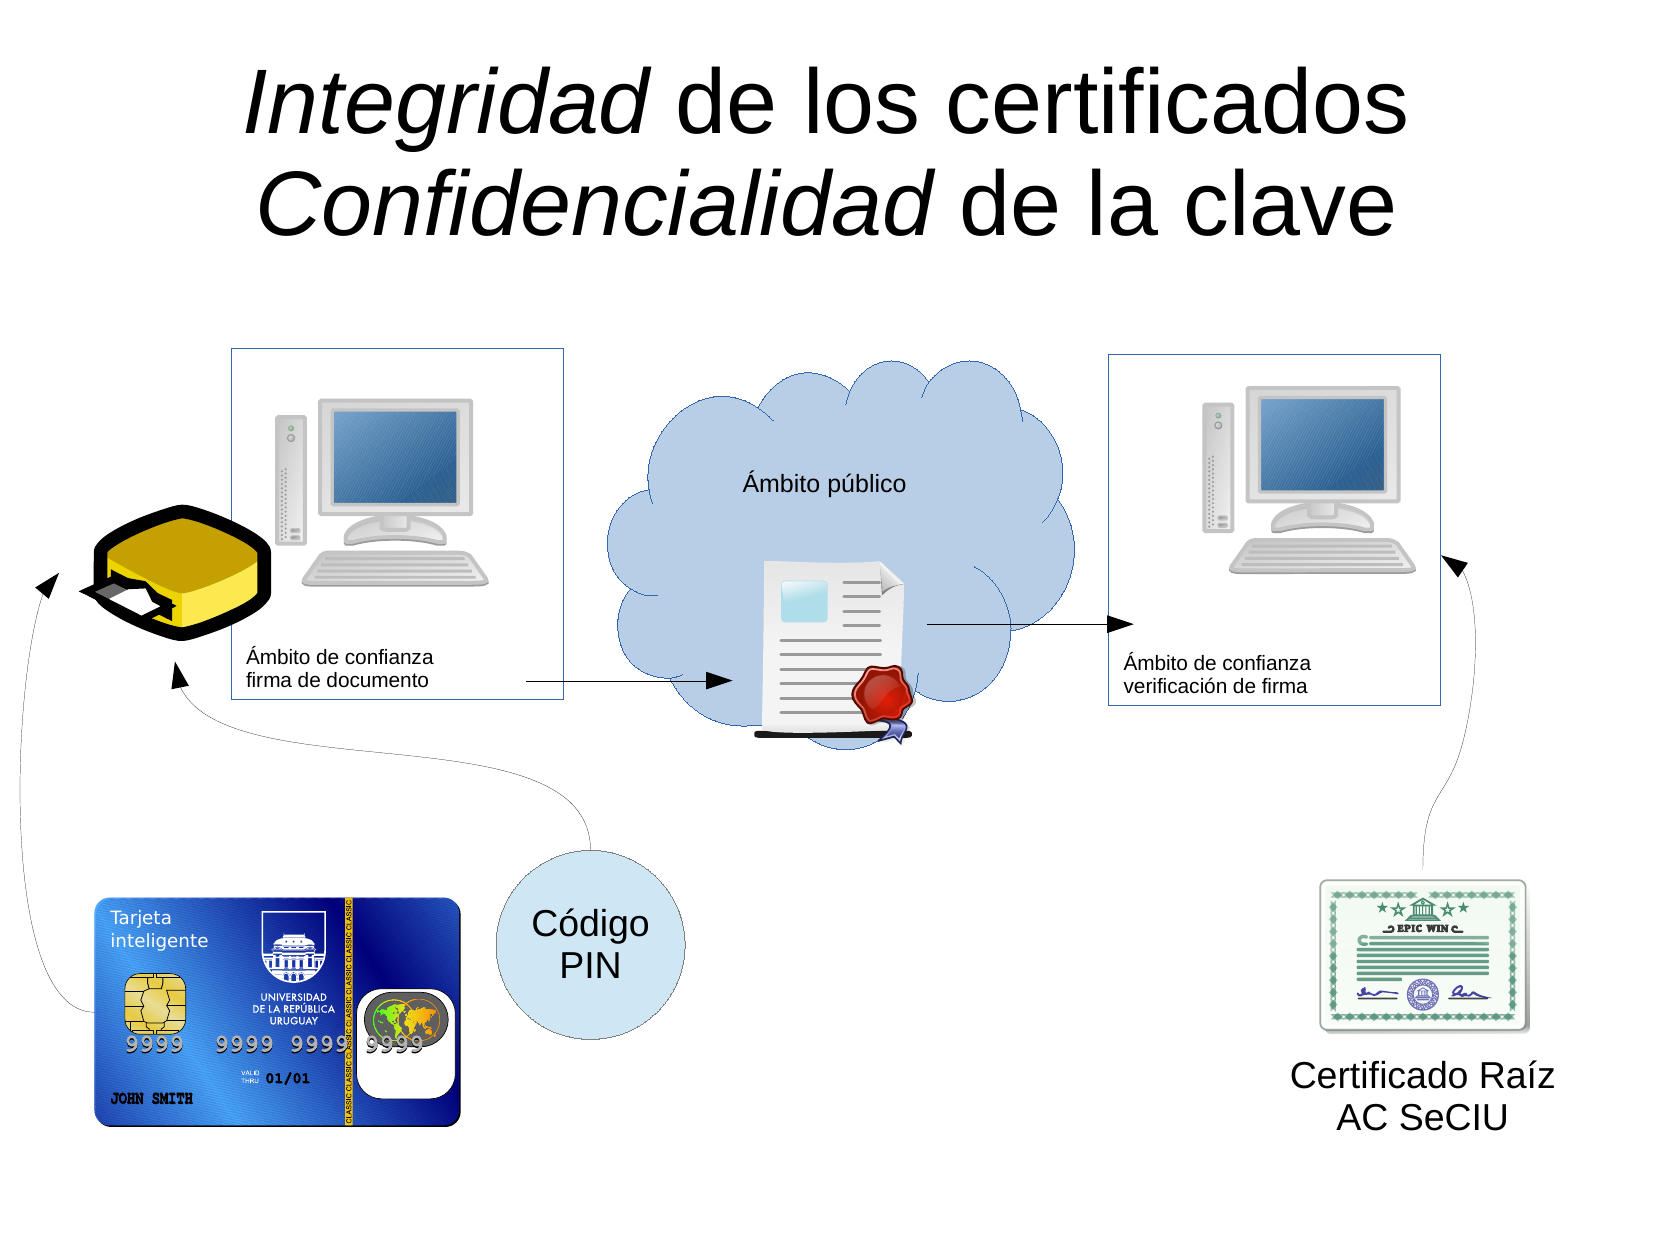

# Integridad de los certificados Confidencialidad de la clave
Ámbito de confianza
firma de documento
Ámbito de confianza
verificación de firma
Ámbito público
Código
PIN
Certificado Raíz
AC SeCIU